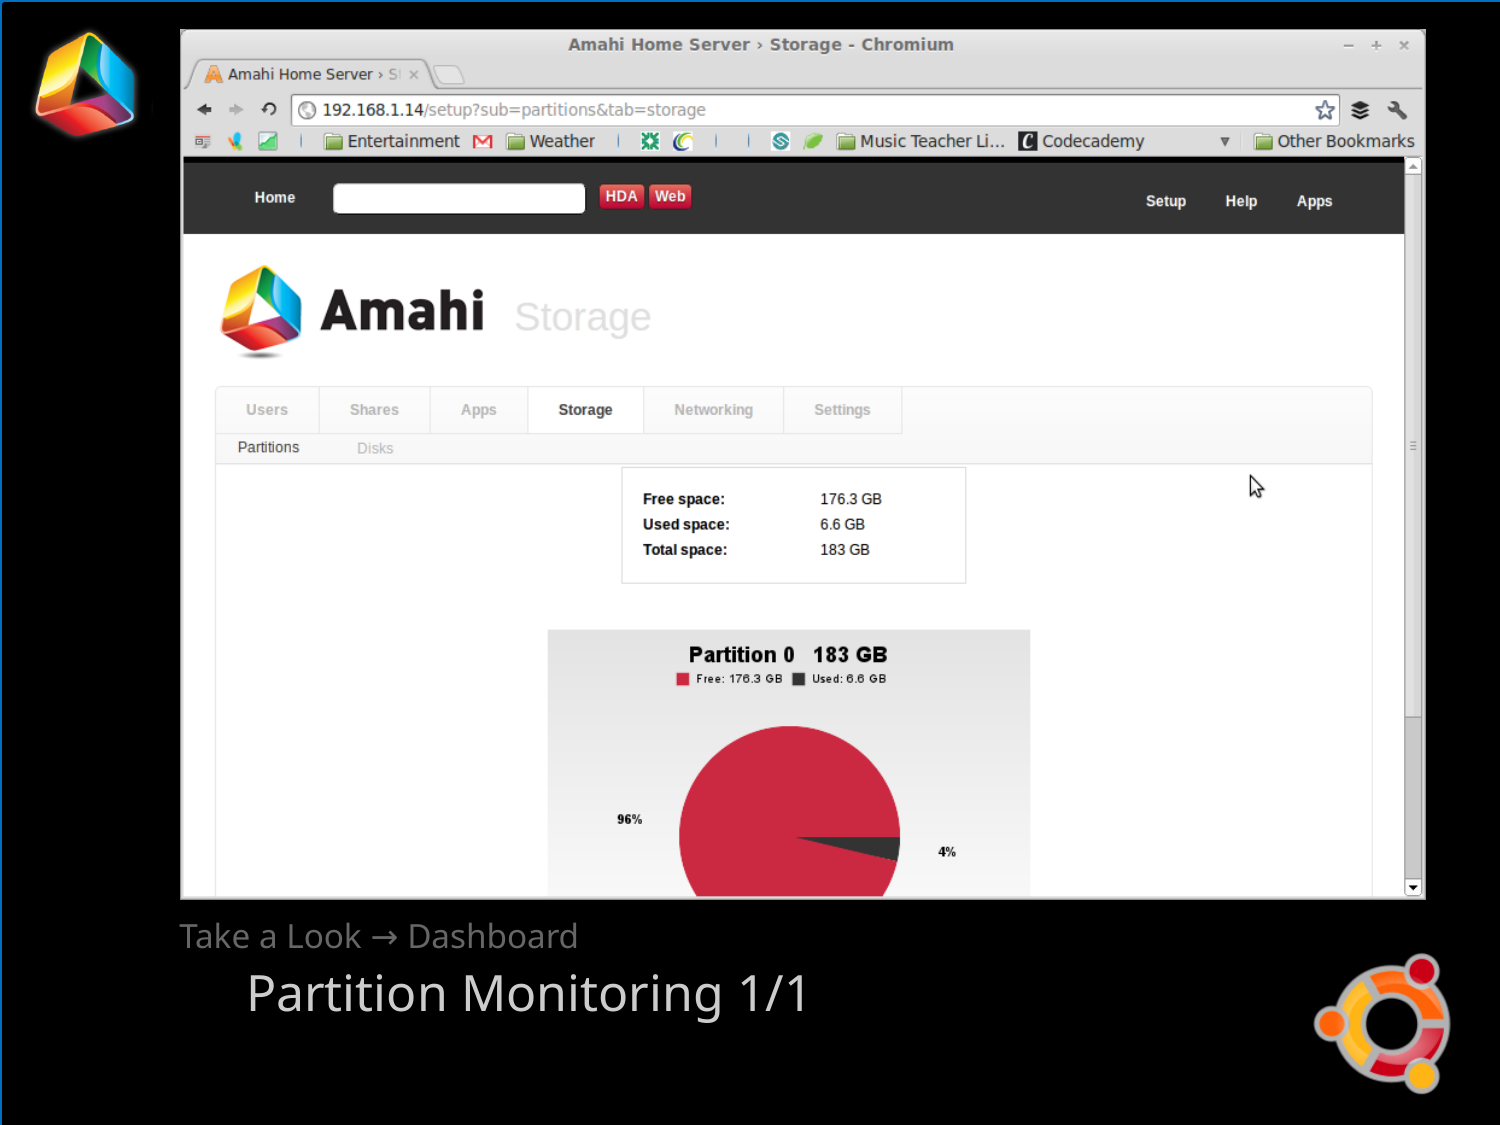

# Installation
 Take a Look → Dashboard
	Partition Monitoring 1/1